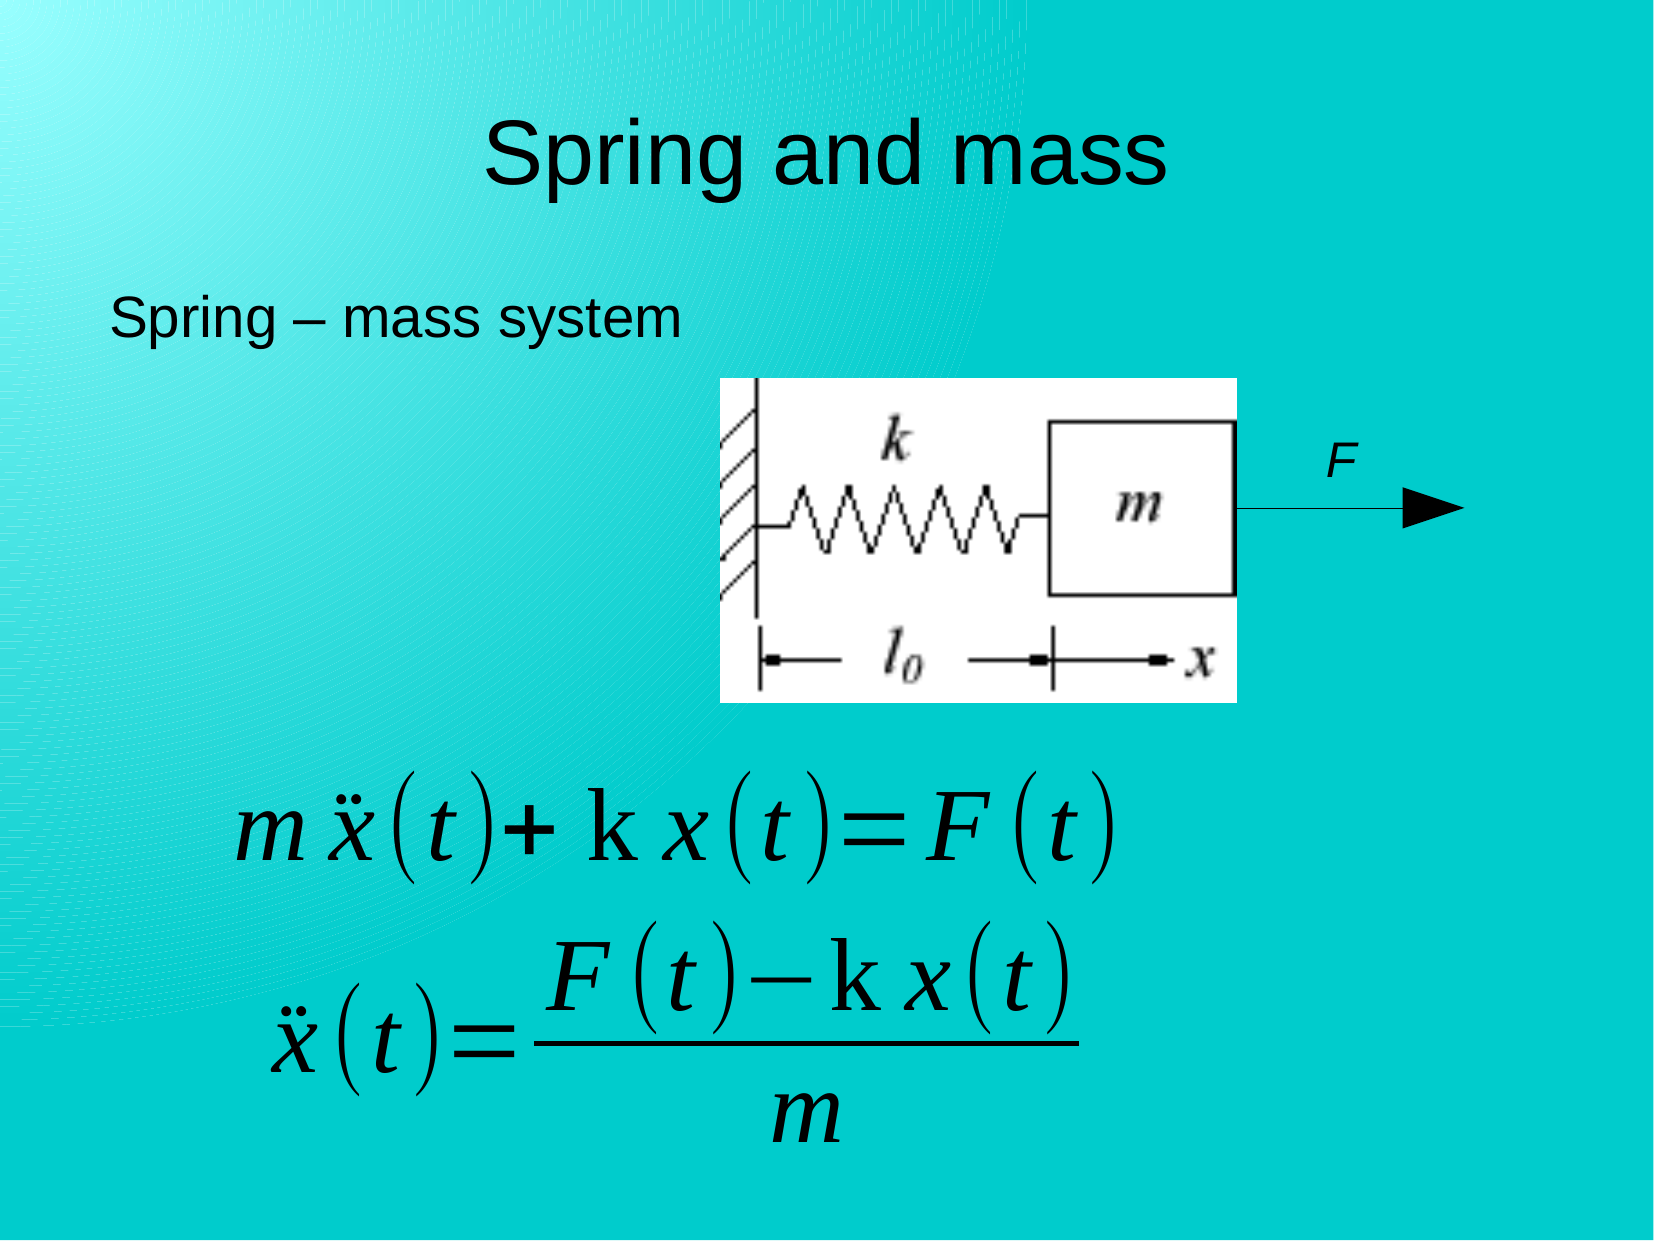

# Spring and mass
Spring – mass system
F